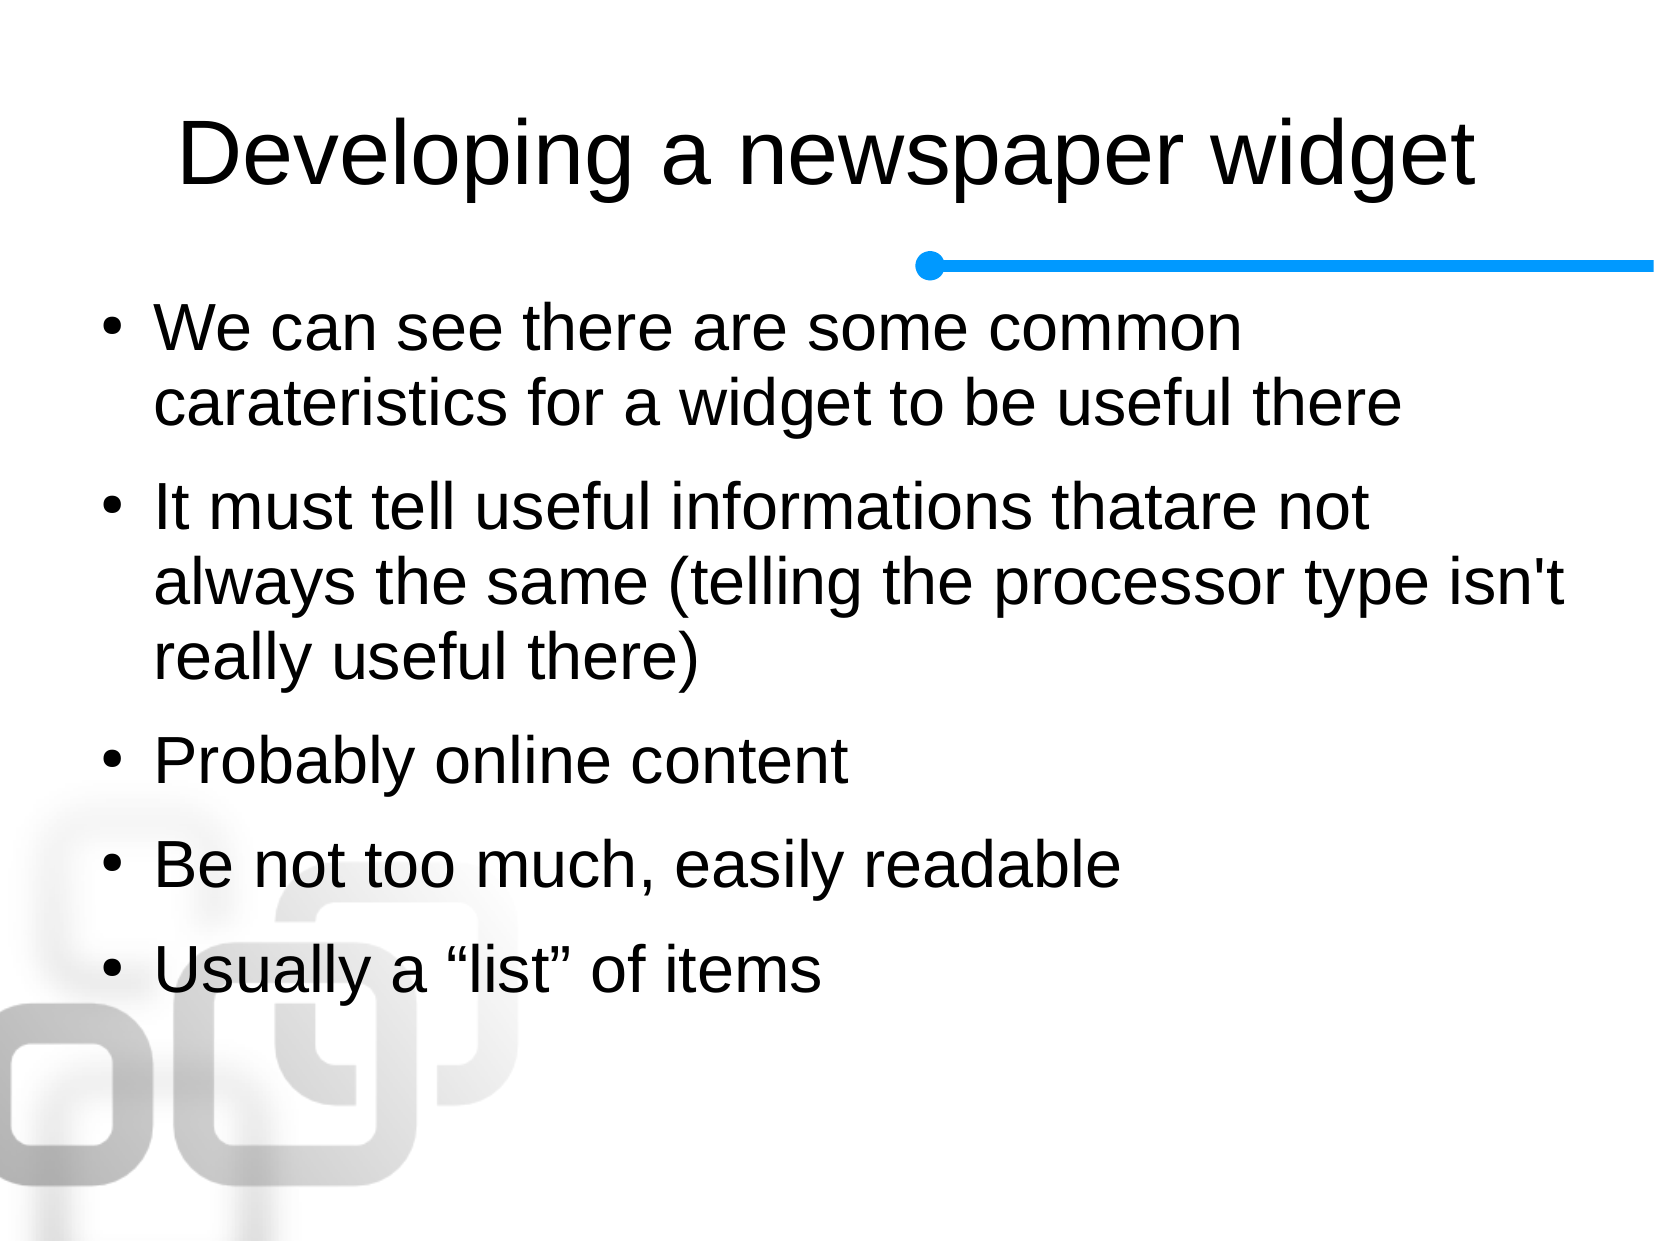

# Developing a newspaper widget
We can see there are some common carateristics for a widget to be useful there
It must tell useful informations thatare not always the same (telling the processor type isn't really useful there)
Probably online content
Be not too much, easily readable
Usually a “list” of items